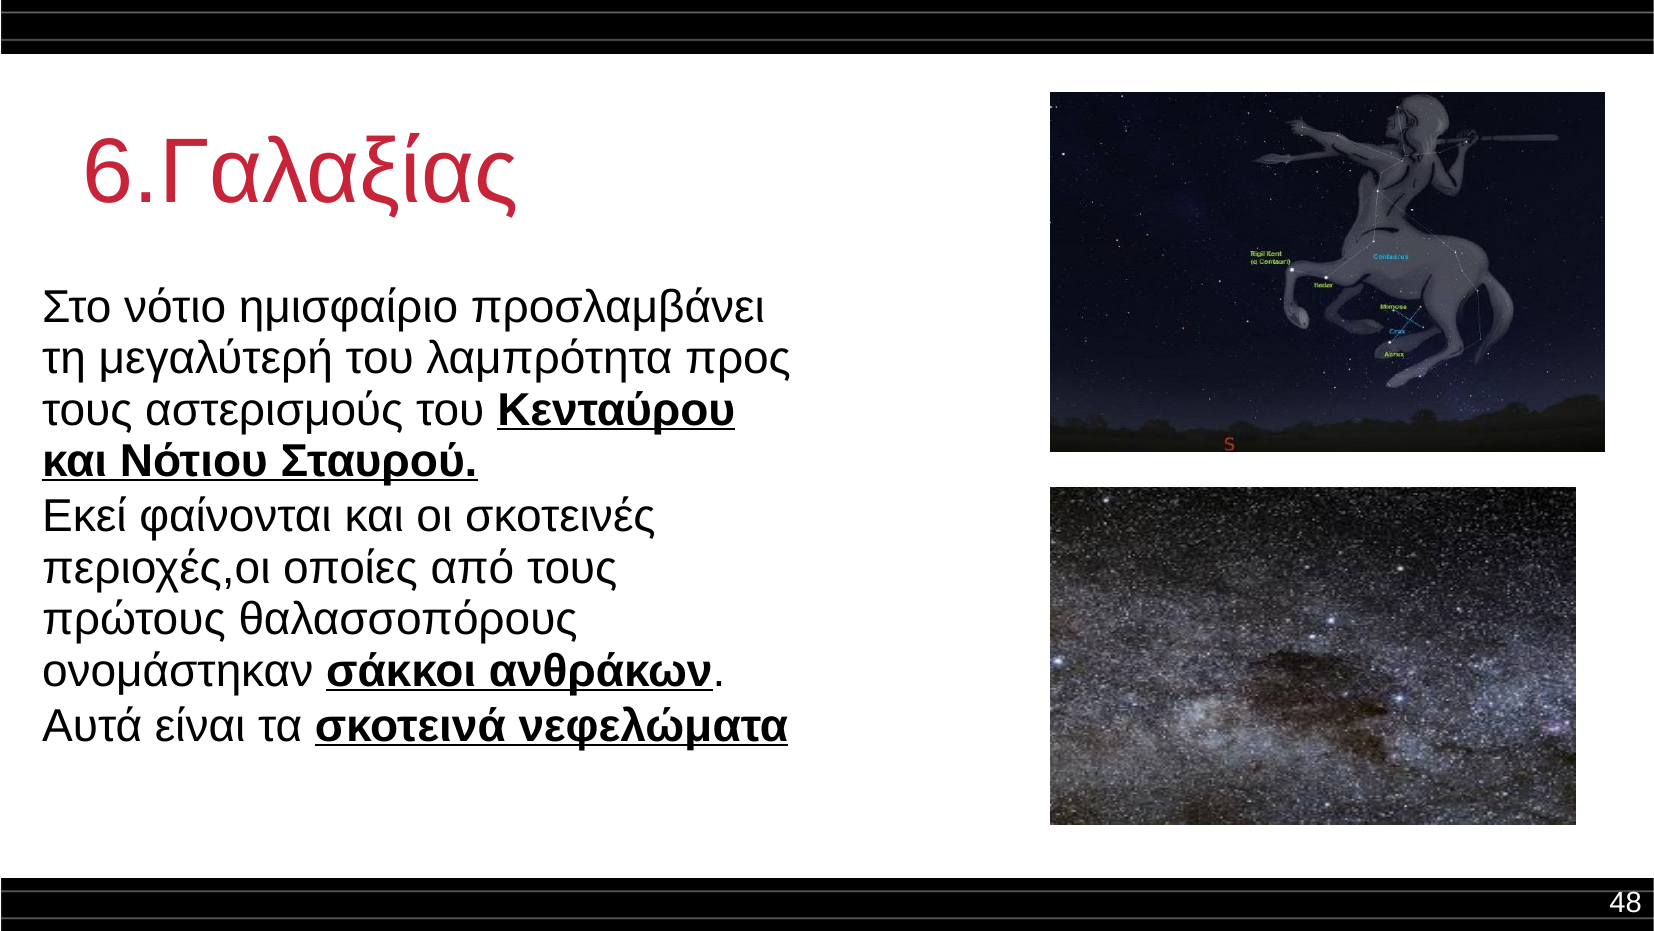

# 6.Γαλαξίας
Στο νότιο ημισφαίριο προσλαμβάνει τη μεγαλύτερή του λαμπρότητα προς τους αστερισμούς του Κενταύρου και Νότιου Σταυρού.
Εκεί φαίνονται και οι σκοτεινές περιοχές,οι οποίες από τους πρώτους θαλασσοπόρους ονομάστηκαν σάκκοι ανθράκων.
Αυτά είναι τα σκοτεινά νεφελώματα